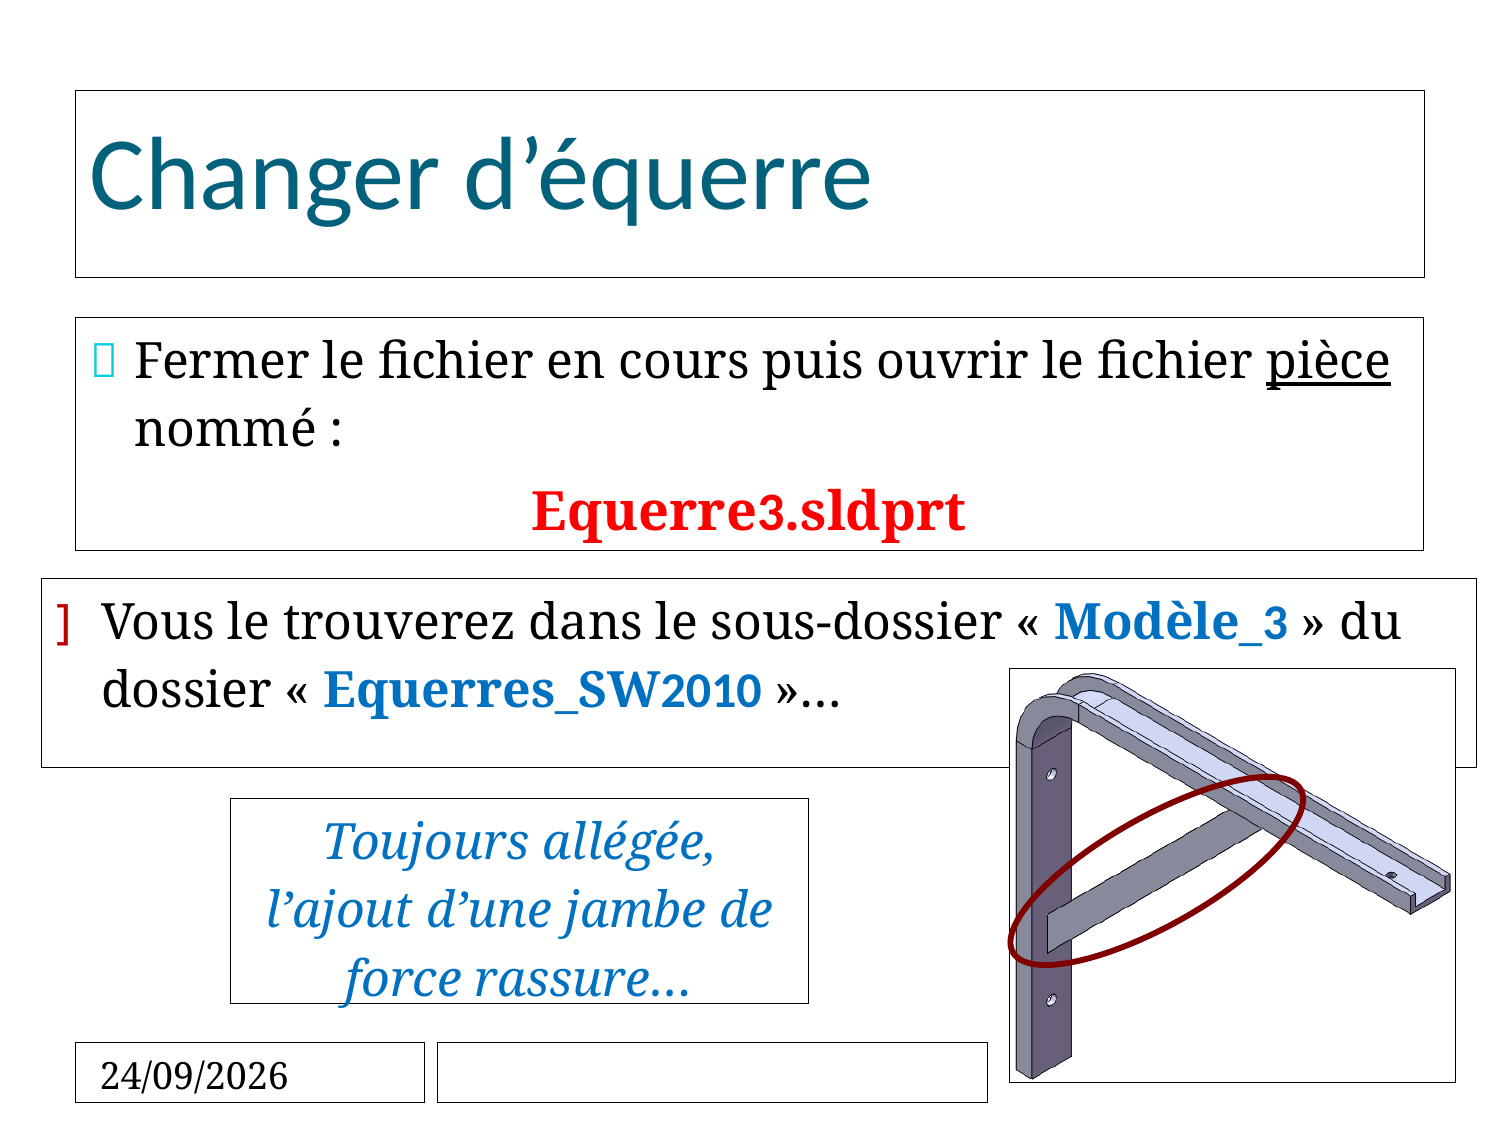

# Changer d’équerre
Fermer le fichier en cours puis ouvrir le fichier pièce nommé :
Equerre3.sldprt
Vous le trouverez dans le sous-dossier « Modèle_3 » du dossier « Equerres_SW2010 »…
Toujours allégée, l’ajout d’une jambe de force rassure…